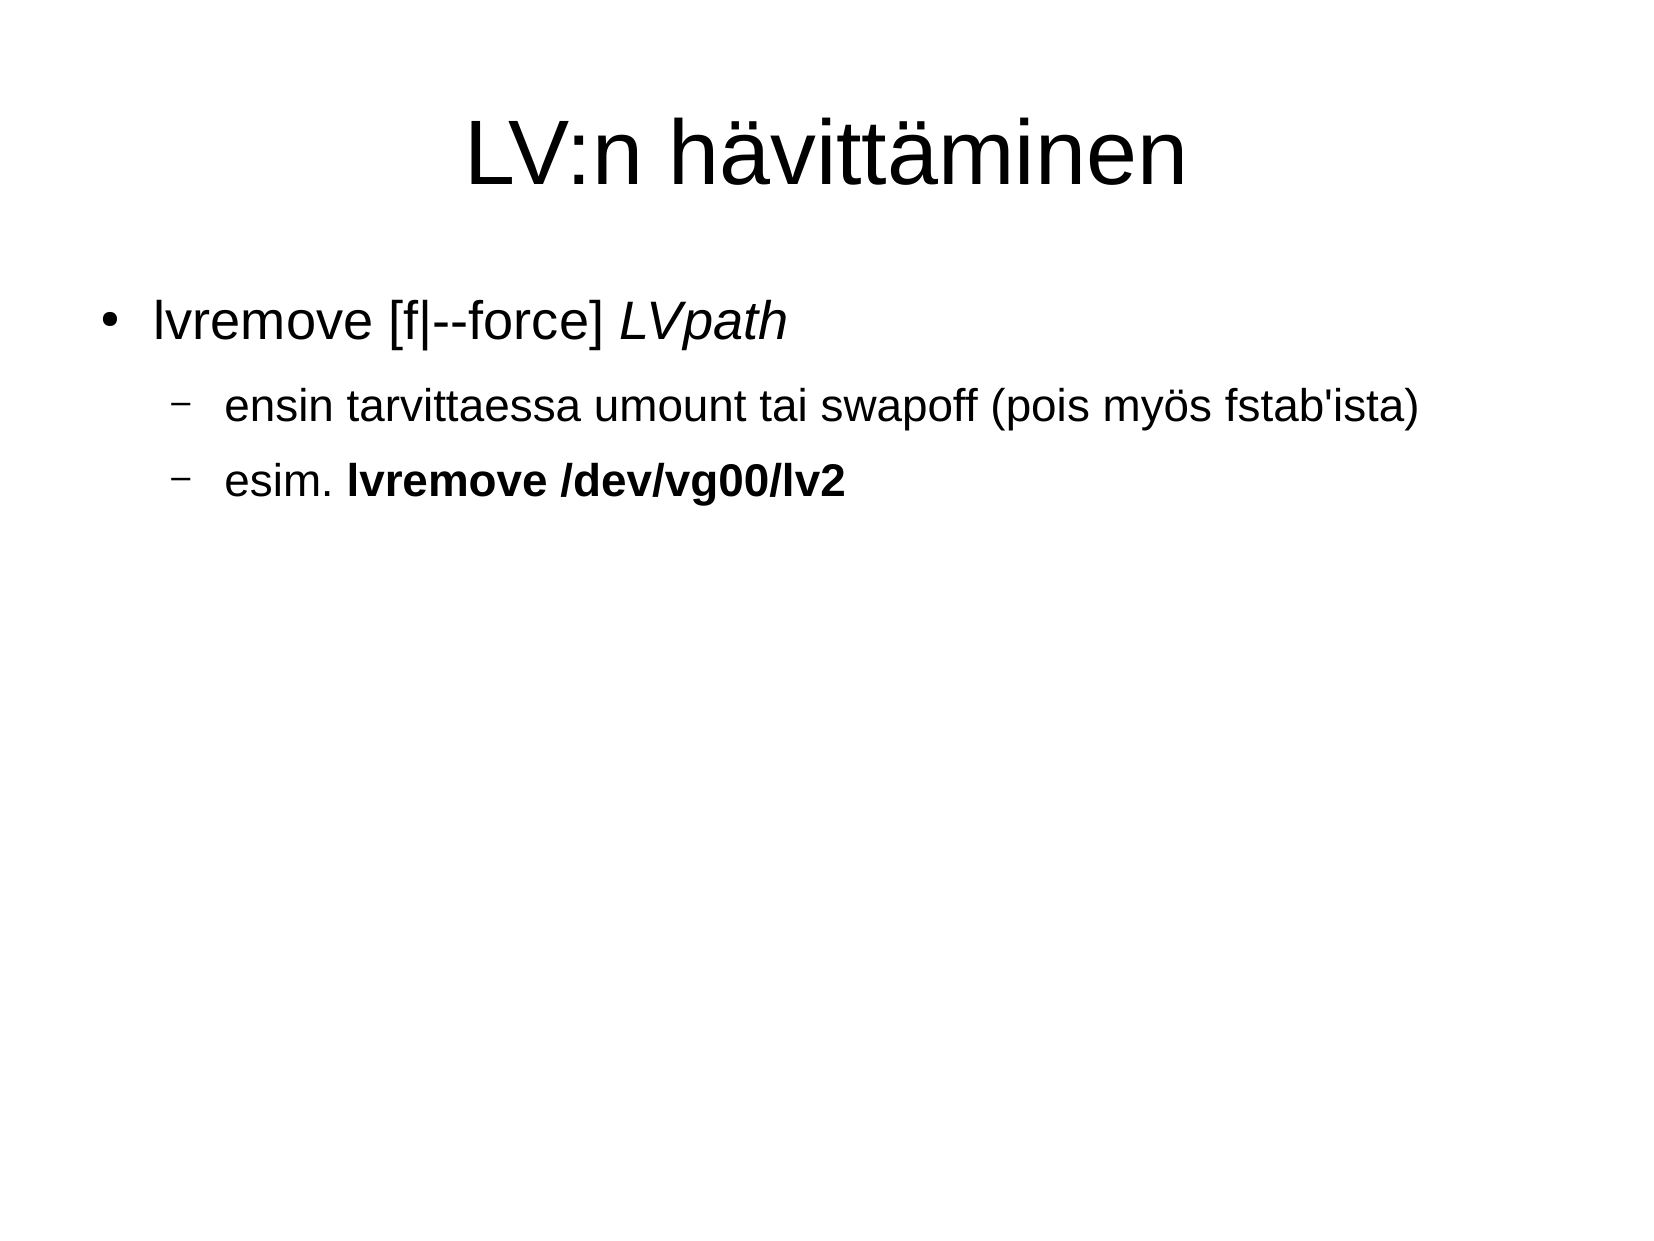

# LV:n hävittäminen
lvremove [f|--force] LVpath
ensin tarvittaessa umount tai swapoff (pois myös fstab'ista)
esim. lvremove /dev/vg00/lv2